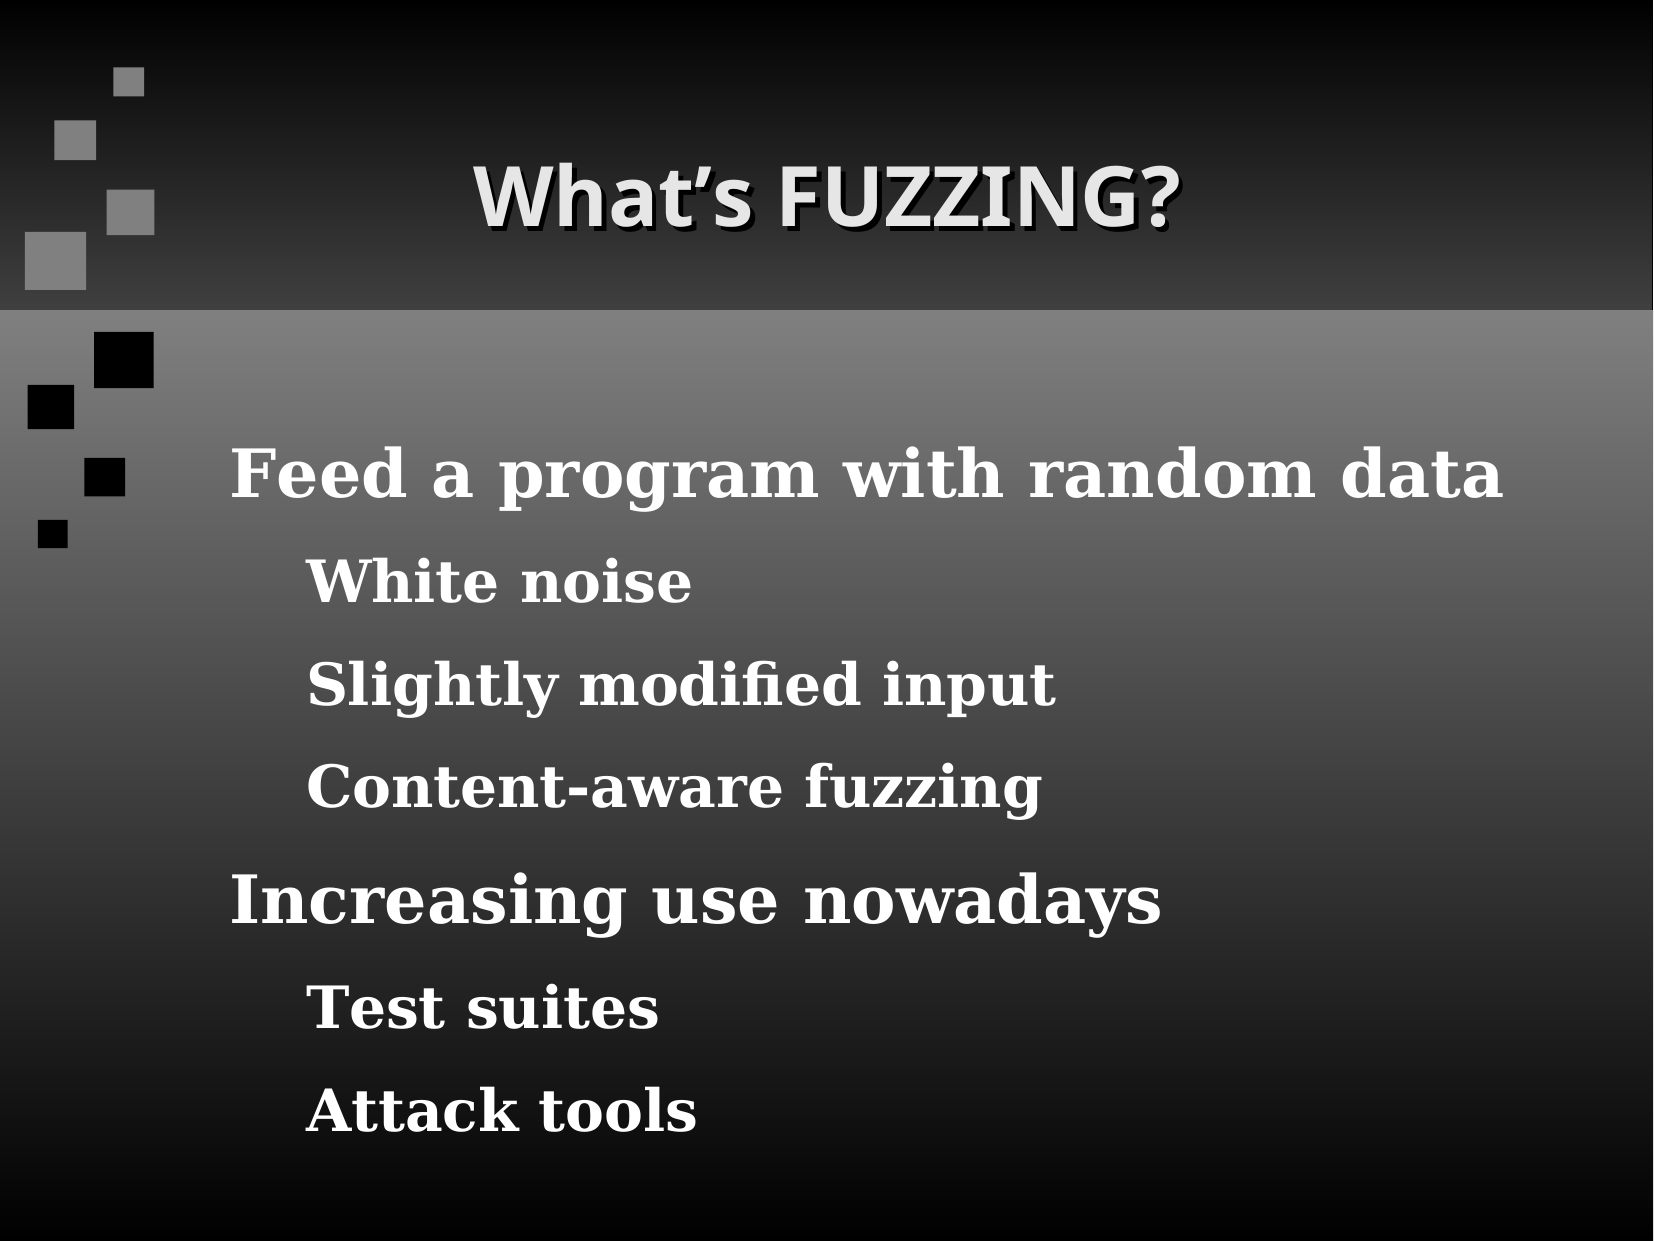

# What’s FUZZING?
Feed a program with random data
White noise
Slightly modified input
Content-aware fuzzing
Increasing use nowadays
Test suites
Attack tools